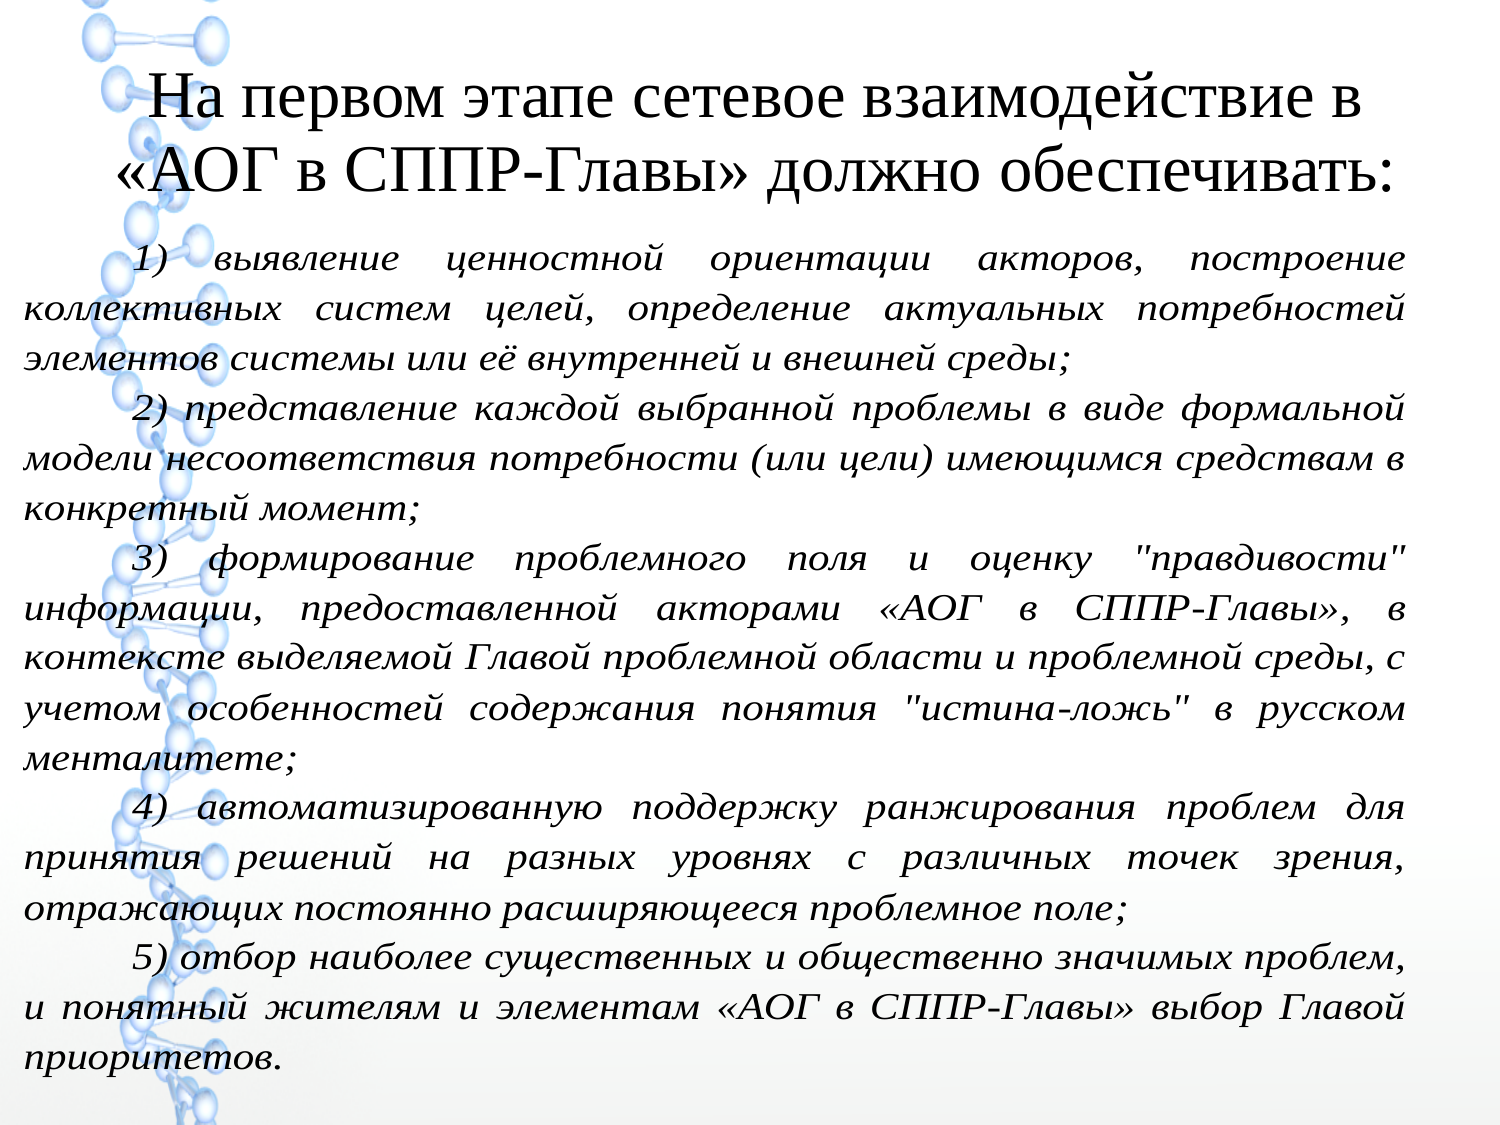

# На первом этапе сетевое взаимодействие в «АОГ в СППР-Главы» должно обеспечивать: